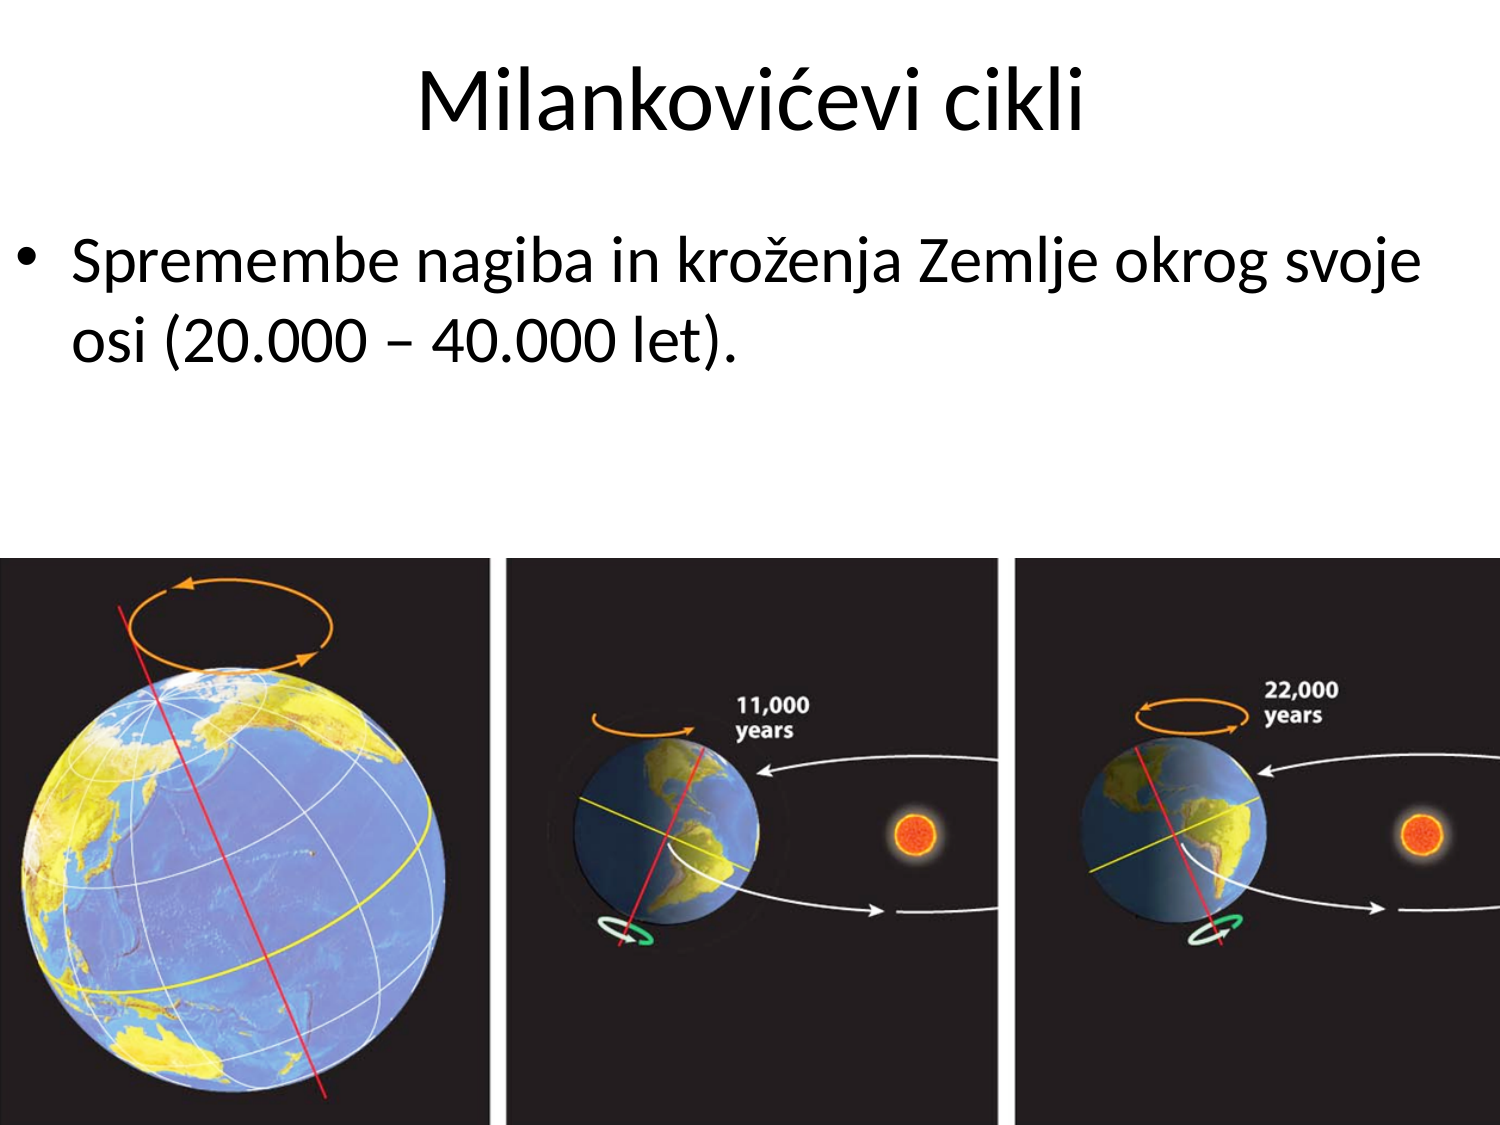

# Milankovićevi cikli
Spremembe nagiba in kroženja Zemlje okrog svoje osi (20.000 – 40.000 let).